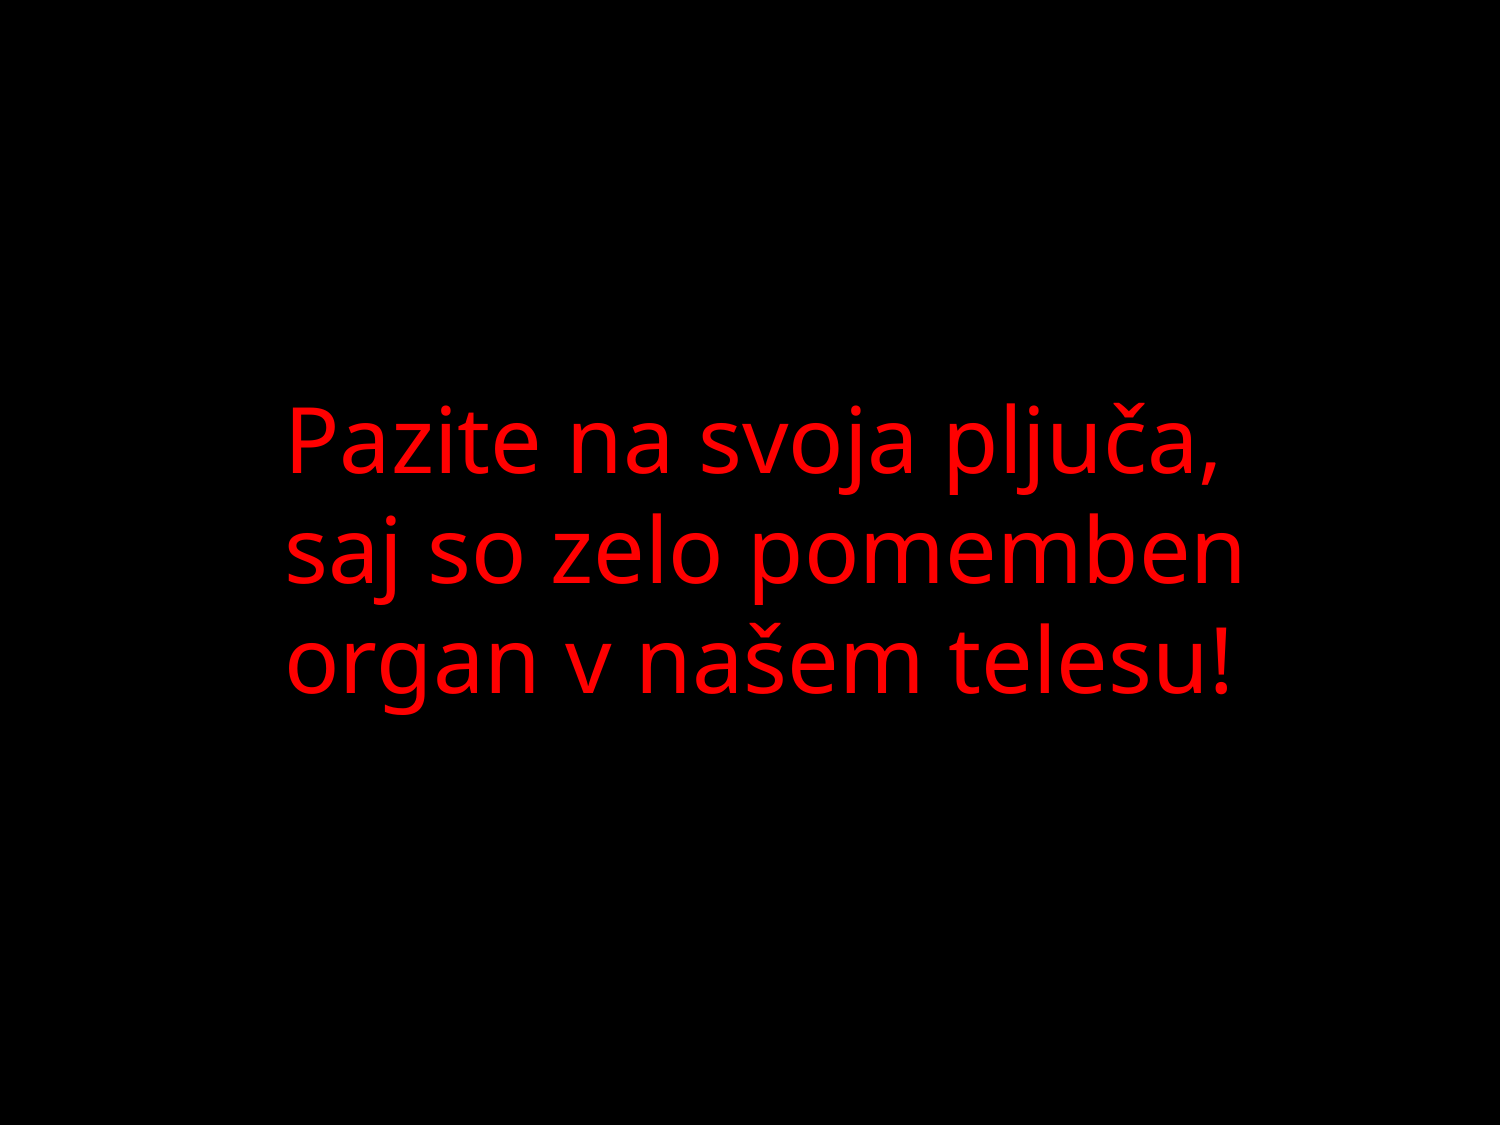

Pazite na svoja pljuča, saj so zelo pomemben organ v našem telesu!